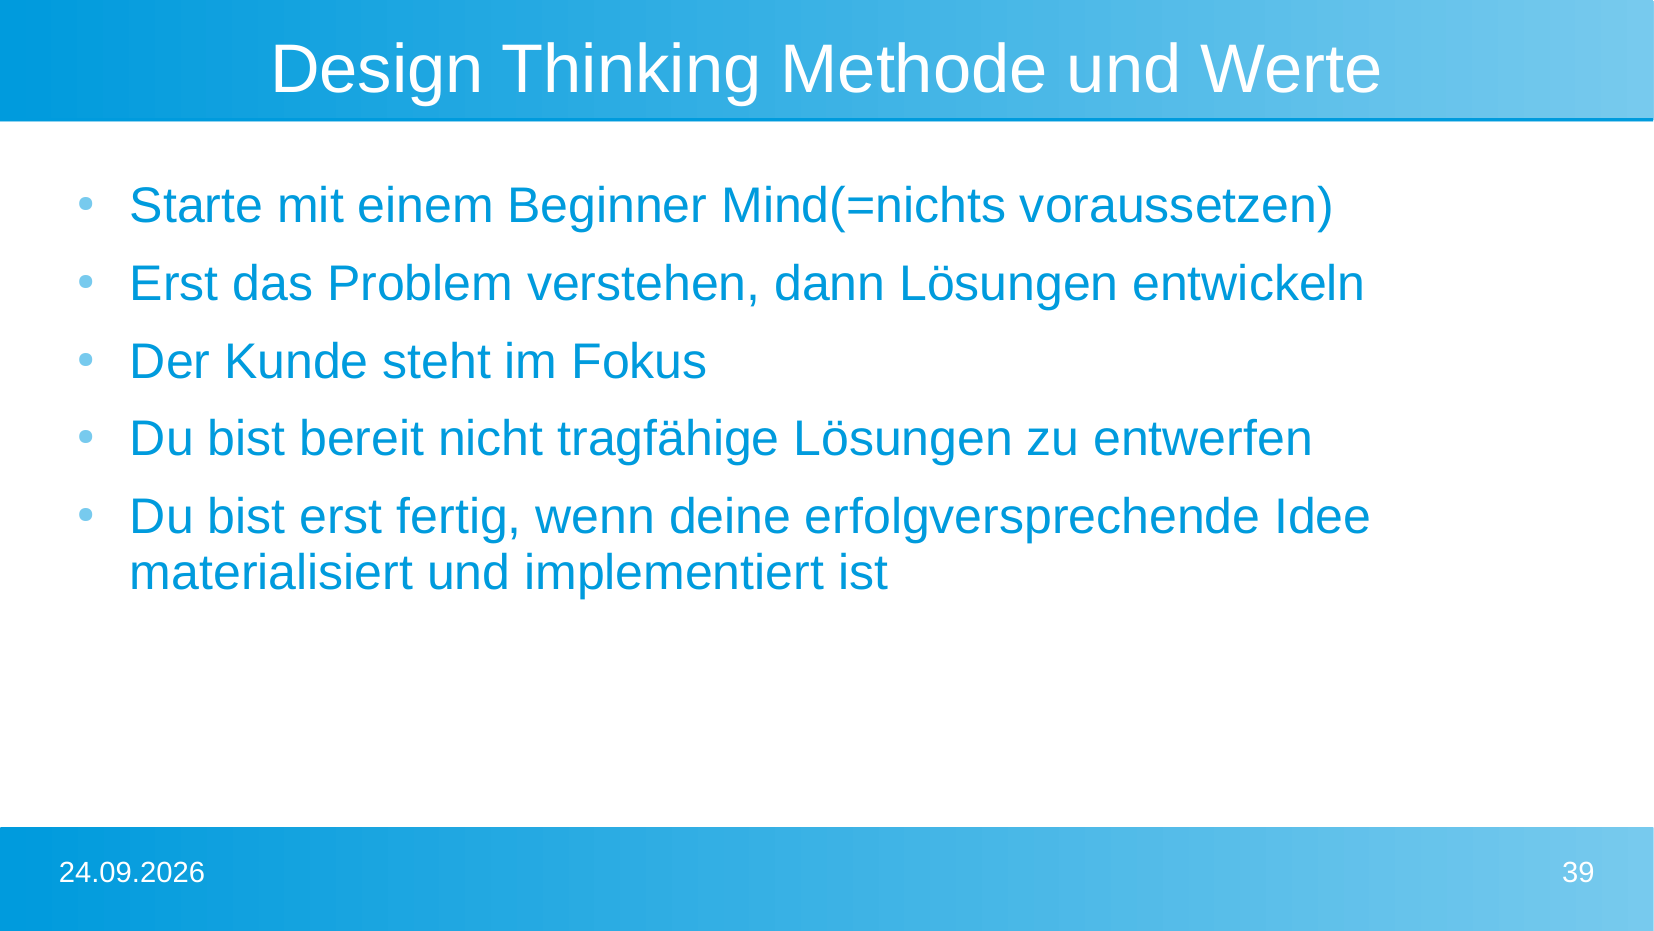

# Design Thinking Methode und Werte
Starte mit einem Beginner Mind(=nichts voraussetzen)
Erst das Problem verstehen, dann Lösungen entwickeln
Der Kunde steht im Fokus
Du bist bereit nicht tragfähige Lösungen zu entwerfen
Du bist erst fertig, wenn deine erfolgversprechende Idee materialisiert und implementiert ist
39